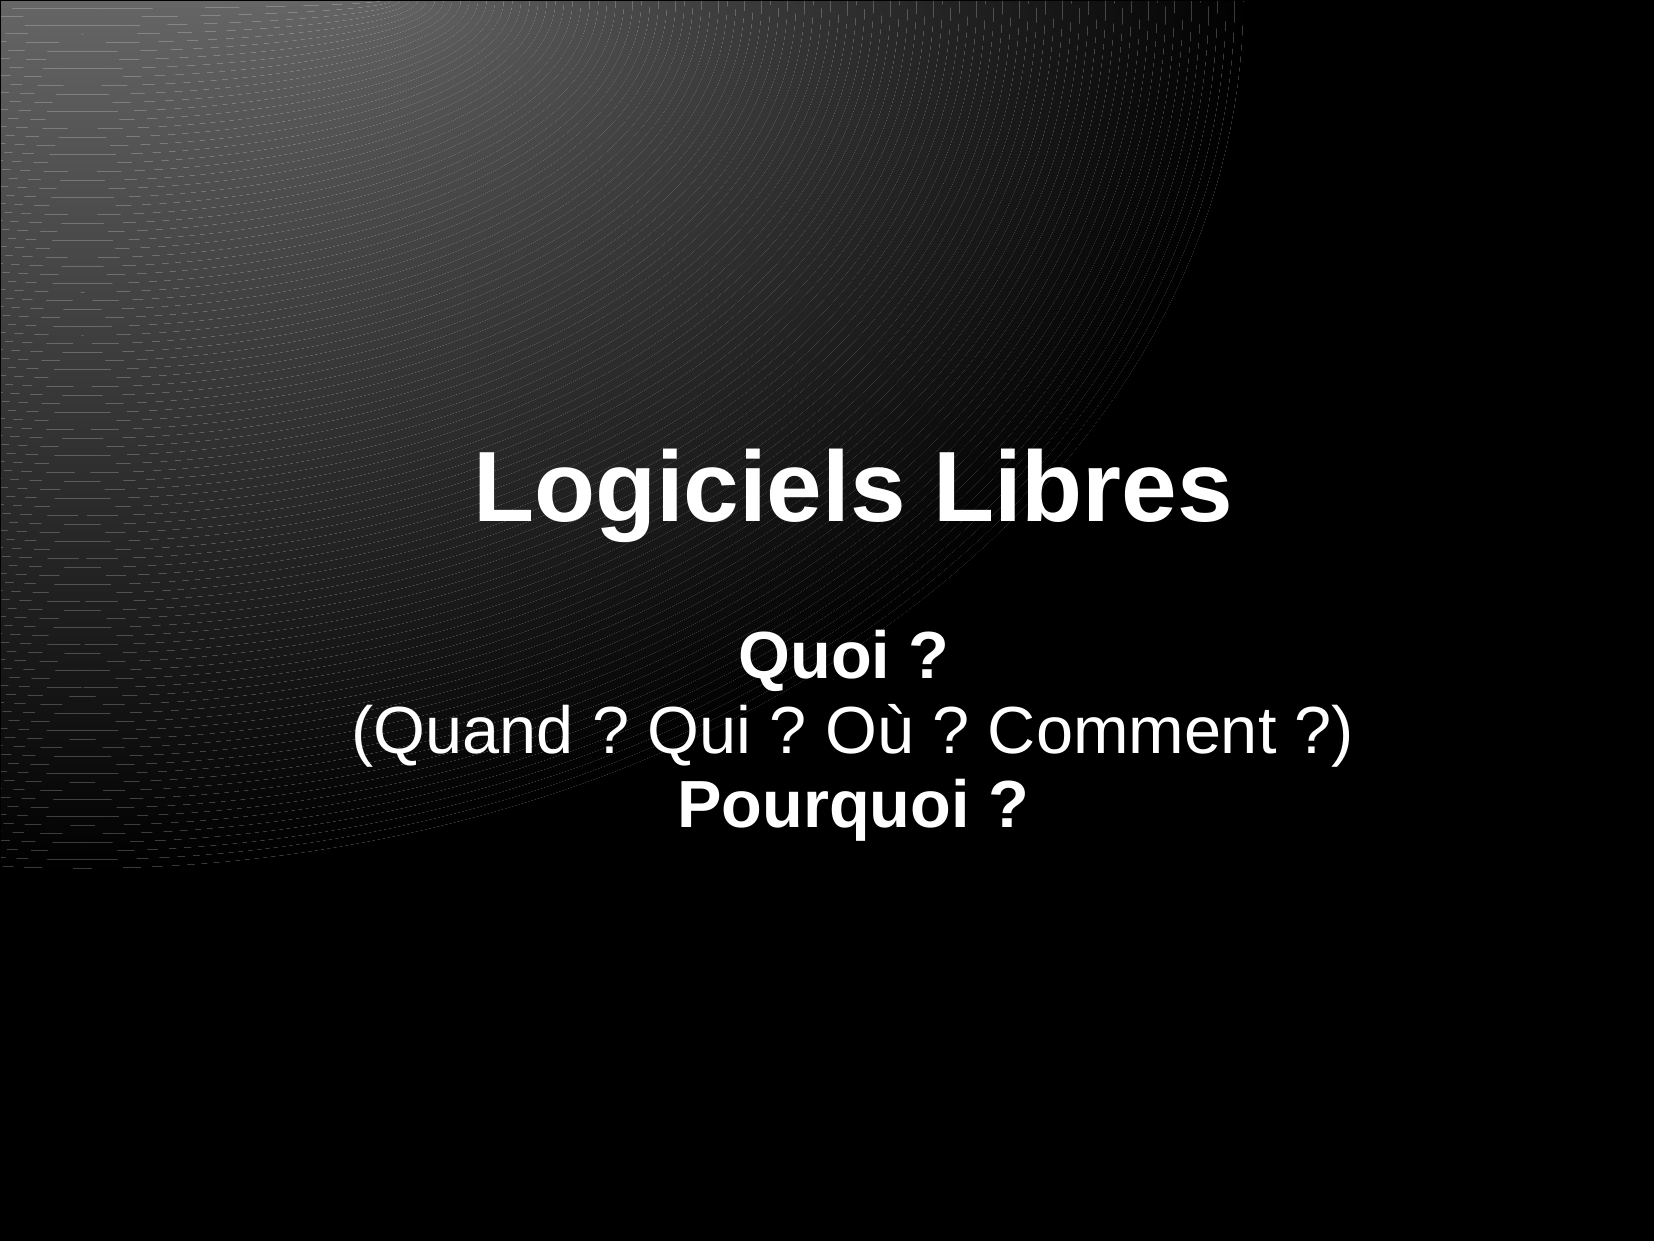

# Logiciels Libres
Quoi ?
(Quand ? Qui ? Où ? Comment ?)
Pourquoi ?